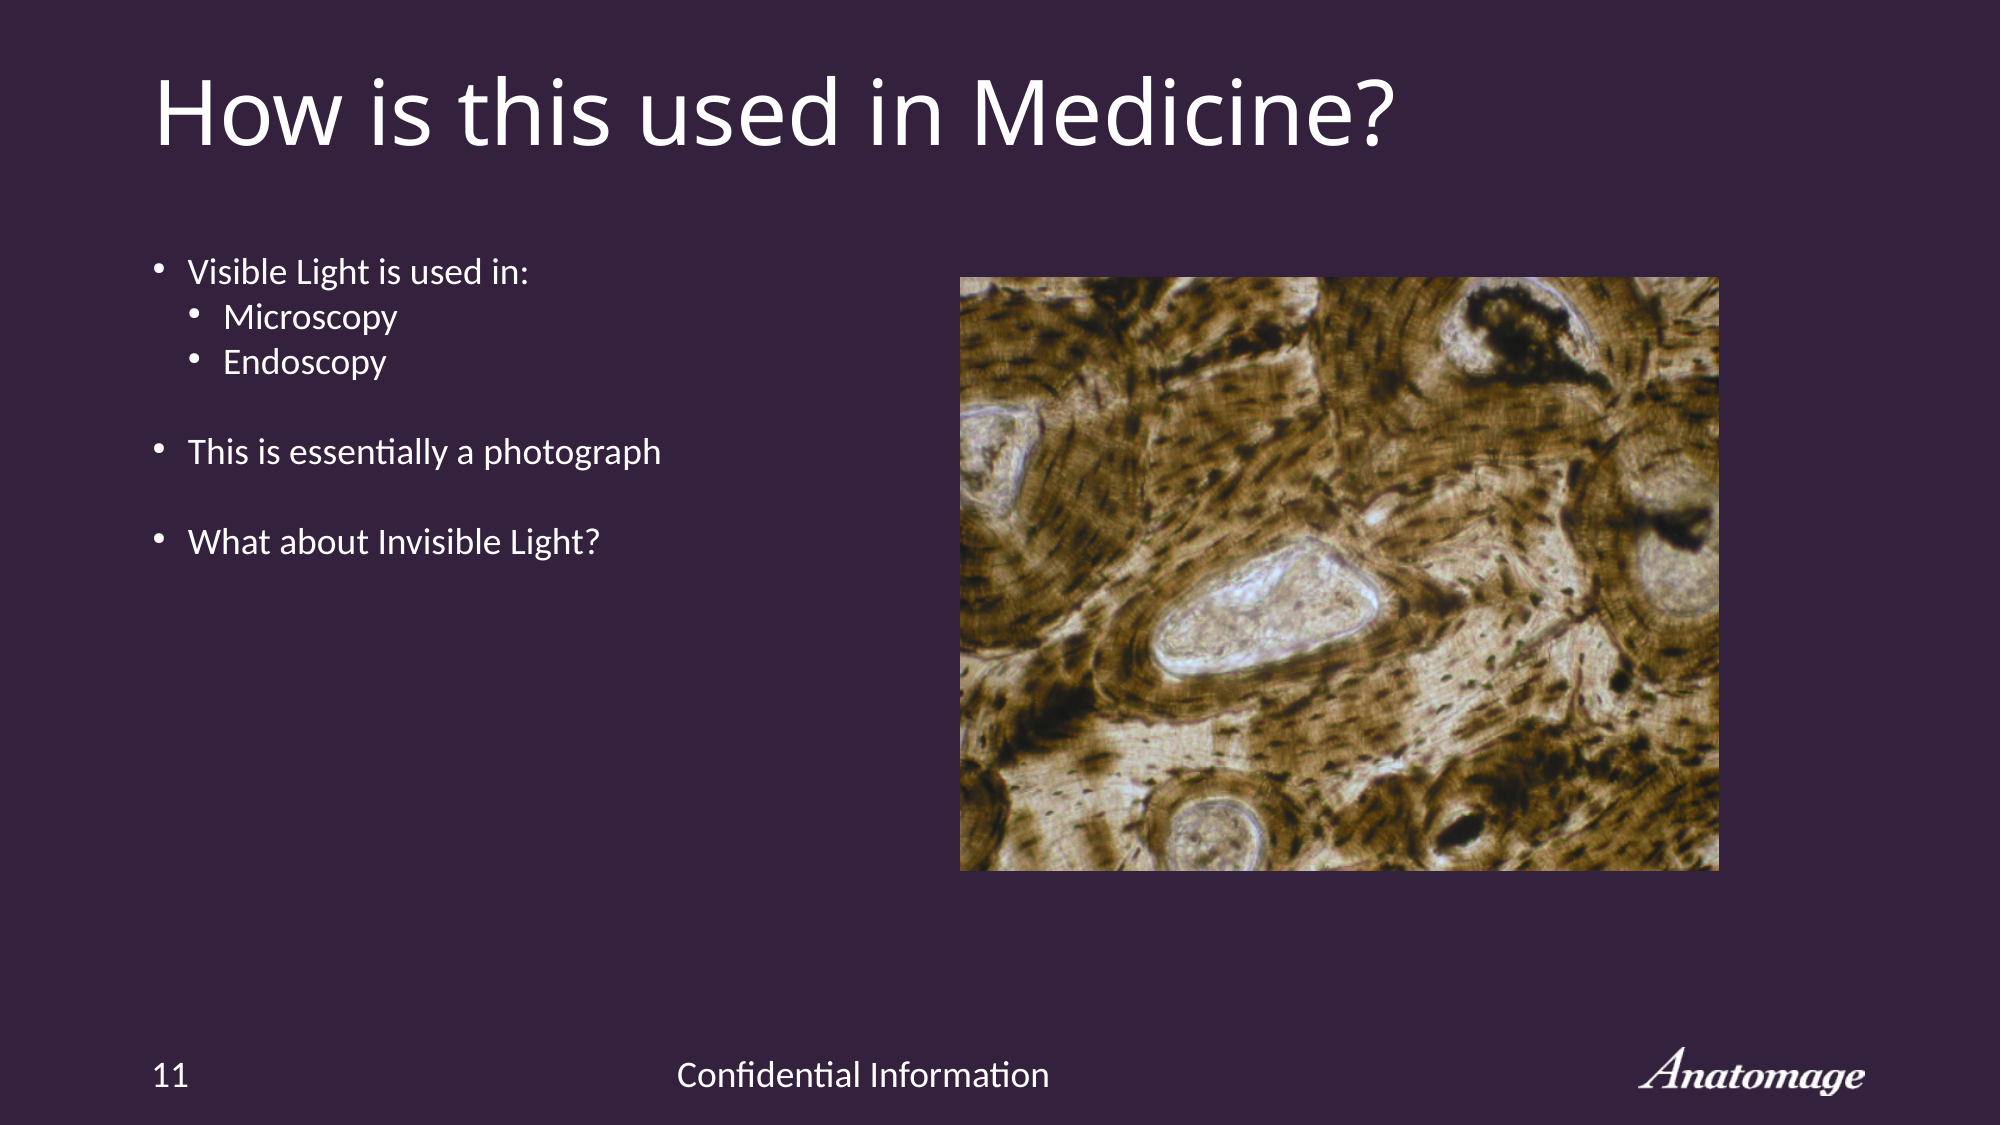

# How is this used in Medicine?
Visible Light is used in:
Microscopy
Endoscopy
This is essentially a photograph
What about Invisible Light?
Confidential Information